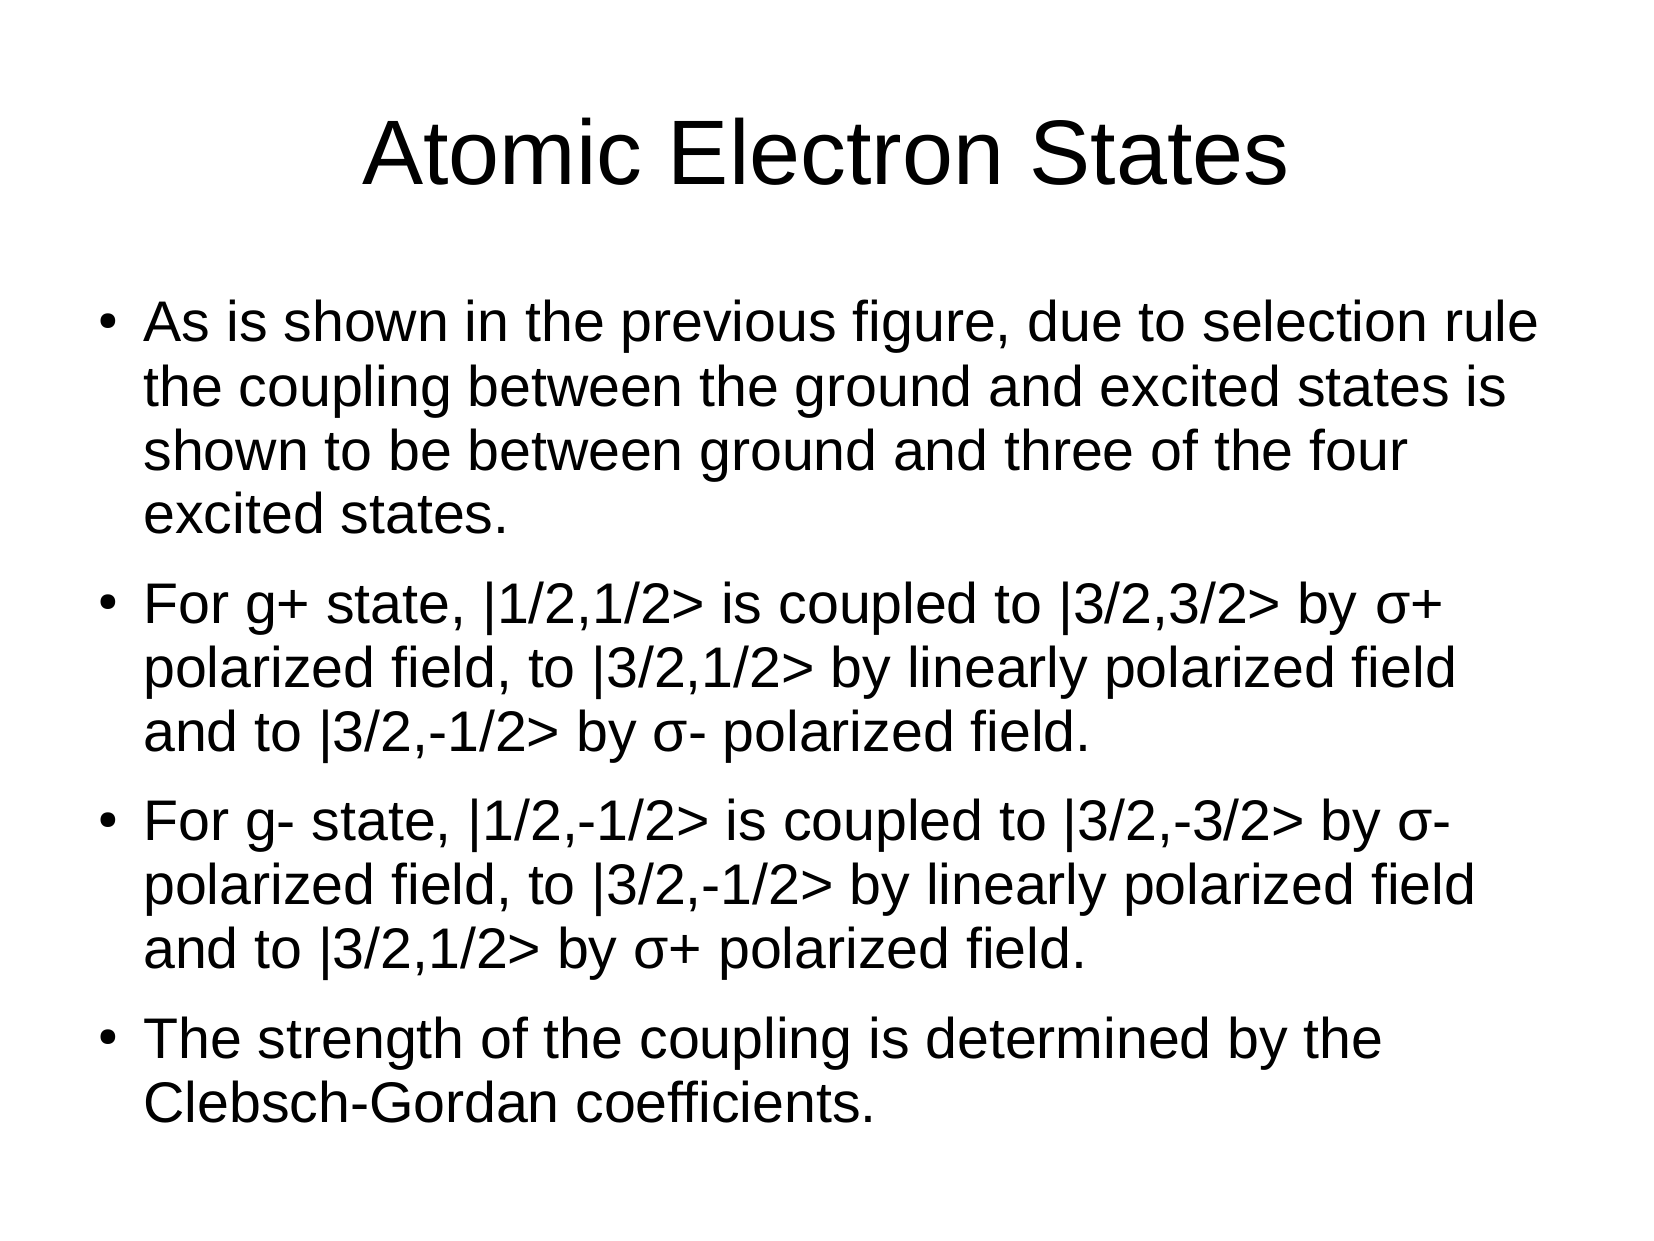

# Atomic Electron States
As is shown in the previous figure, due to selection rule the coupling between the ground and excited states is shown to be between ground and three of the four excited states.
For g+ state, |1/2,1/2> is coupled to |3/2,3/2> by σ+ polarized field, to |3/2,1/2> by linearly polarized field and to |3/2,-1/2> by σ- polarized field.
For g- state, |1/2,-1/2> is coupled to |3/2,-3/2> by σ- polarized field, to |3/2,-1/2> by linearly polarized field and to |3/2,1/2> by σ+ polarized field.
The strength of the coupling is determined by the Clebsch-Gordan coefficients.